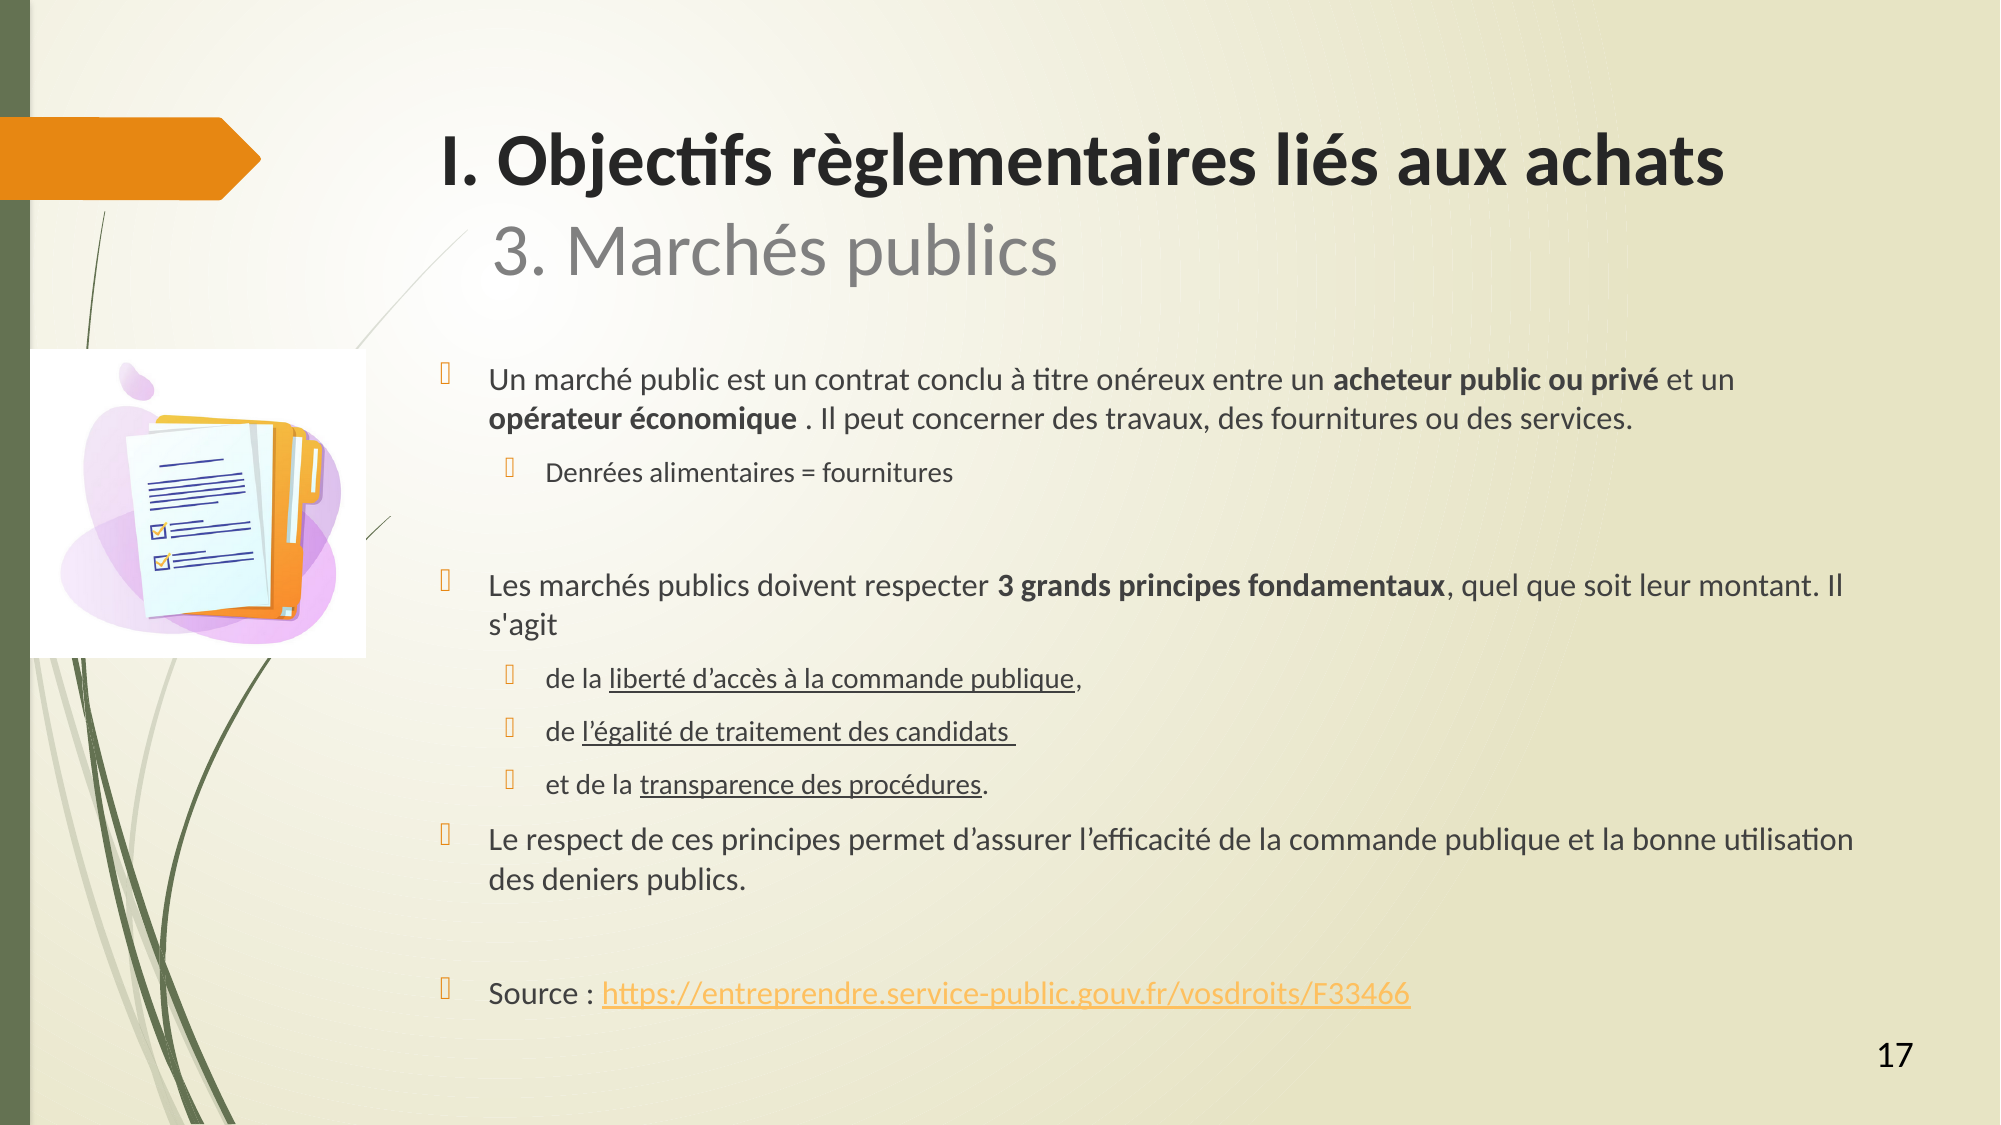

I. Objectifs règlementaires liés aux achats
 3. Marchés publics
# Un marché public est un contrat conclu à titre onéreux entre un acheteur public ou privé et un opérateur économique . Il peut concerner des travaux, des fournitures ou des services.
Denrées alimentaires = fournitures
Les marchés publics doivent respecter 3 grands principes fondamentaux, quel que soit leur montant. Il s'agit
de la liberté d’accès à la commande publique,
de l’égalité de traitement des candidats
et de la transparence des procédures.
Le respect de ces principes permet d’assurer l’efficacité de la commande publique et la bonne utilisation des deniers publics.
Source : https://entreprendre.service-public.gouv.fr/vosdroits/F33466